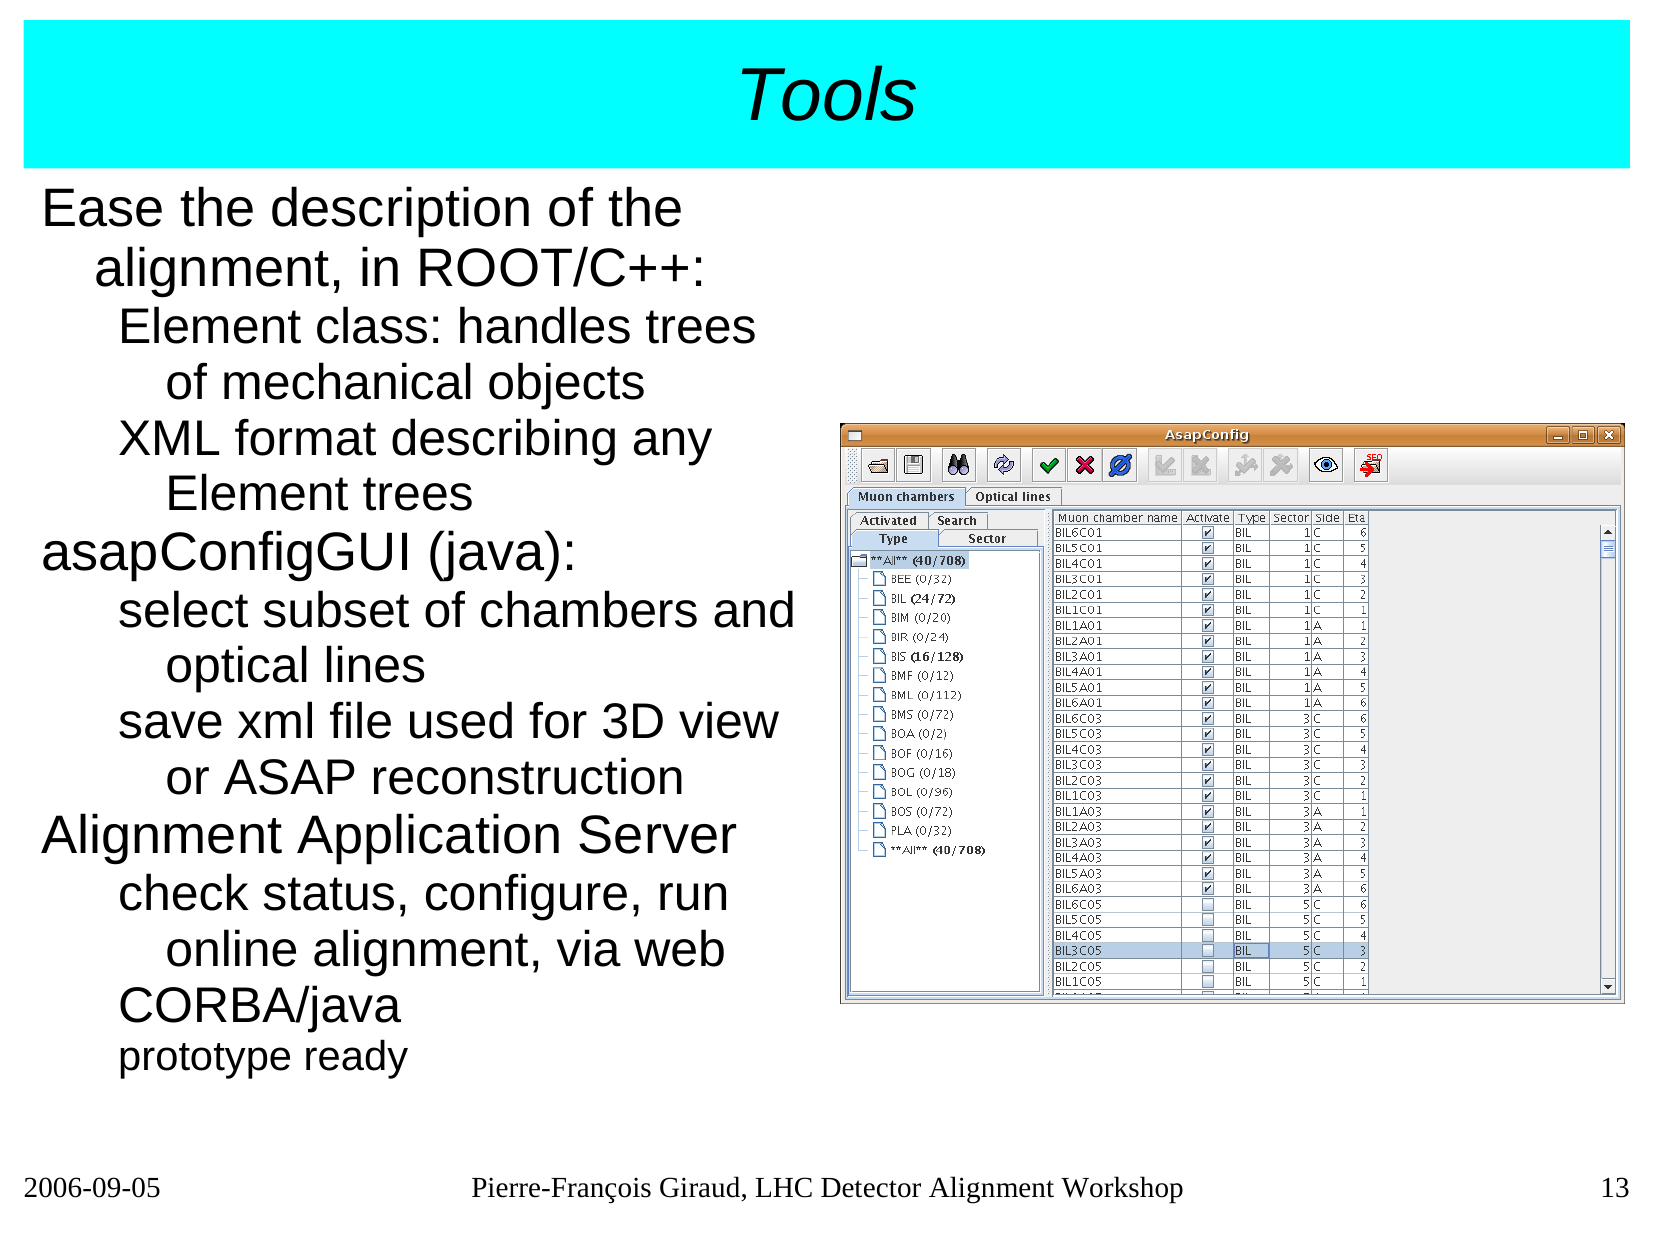

# Tools
Ease the description of the alignment, in ROOT/C++:
Element class: handles trees of mechanical objects
XML format describing any Element trees
asapConfigGUI (java):
select subset of chambers and optical lines
save xml file used for 3D view or ASAP reconstruction
Alignment Application Server
check status, configure, run online alignment, via web
CORBA/java
prototype ready
2006-09-05
Pierre-François Giraud, LHC Detector Alignment Workshop
13